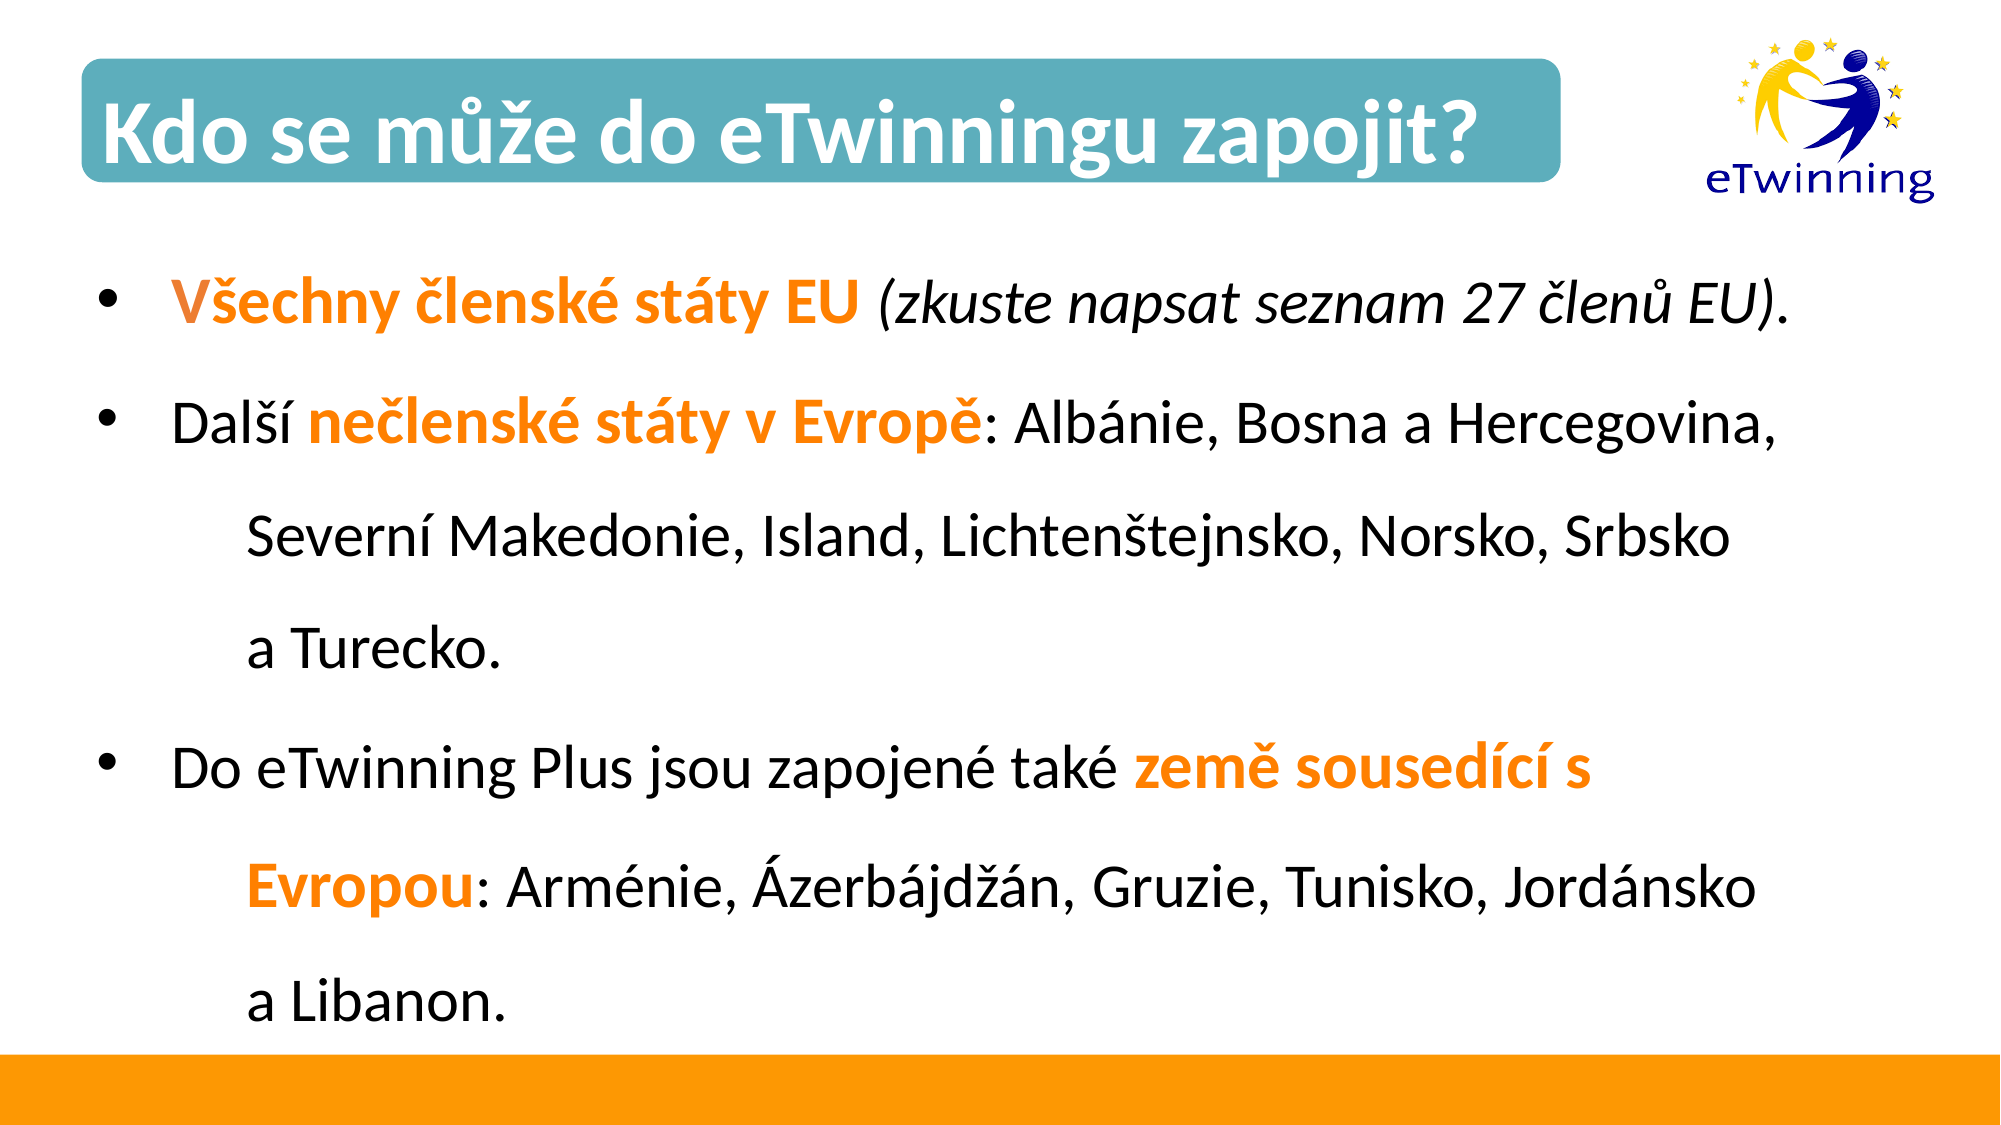

Kdo se může do eTwinningu zapojit?
Všechny členské státy EU (zkuste napsat seznam 27 členů EU).
Další nečlenské státy v Evropě: Albánie, Bosna a Hercegovina, Severní Makedonie, Island, Lichtenštejnsko, Norsko, Srbsko
a Turecko.
Do eTwinning Plus jsou zapojené také země sousedící s Evropou: Arménie, Ázerbájdžán, Gruzie, Tunisko, Jordánsko
a Libanon.